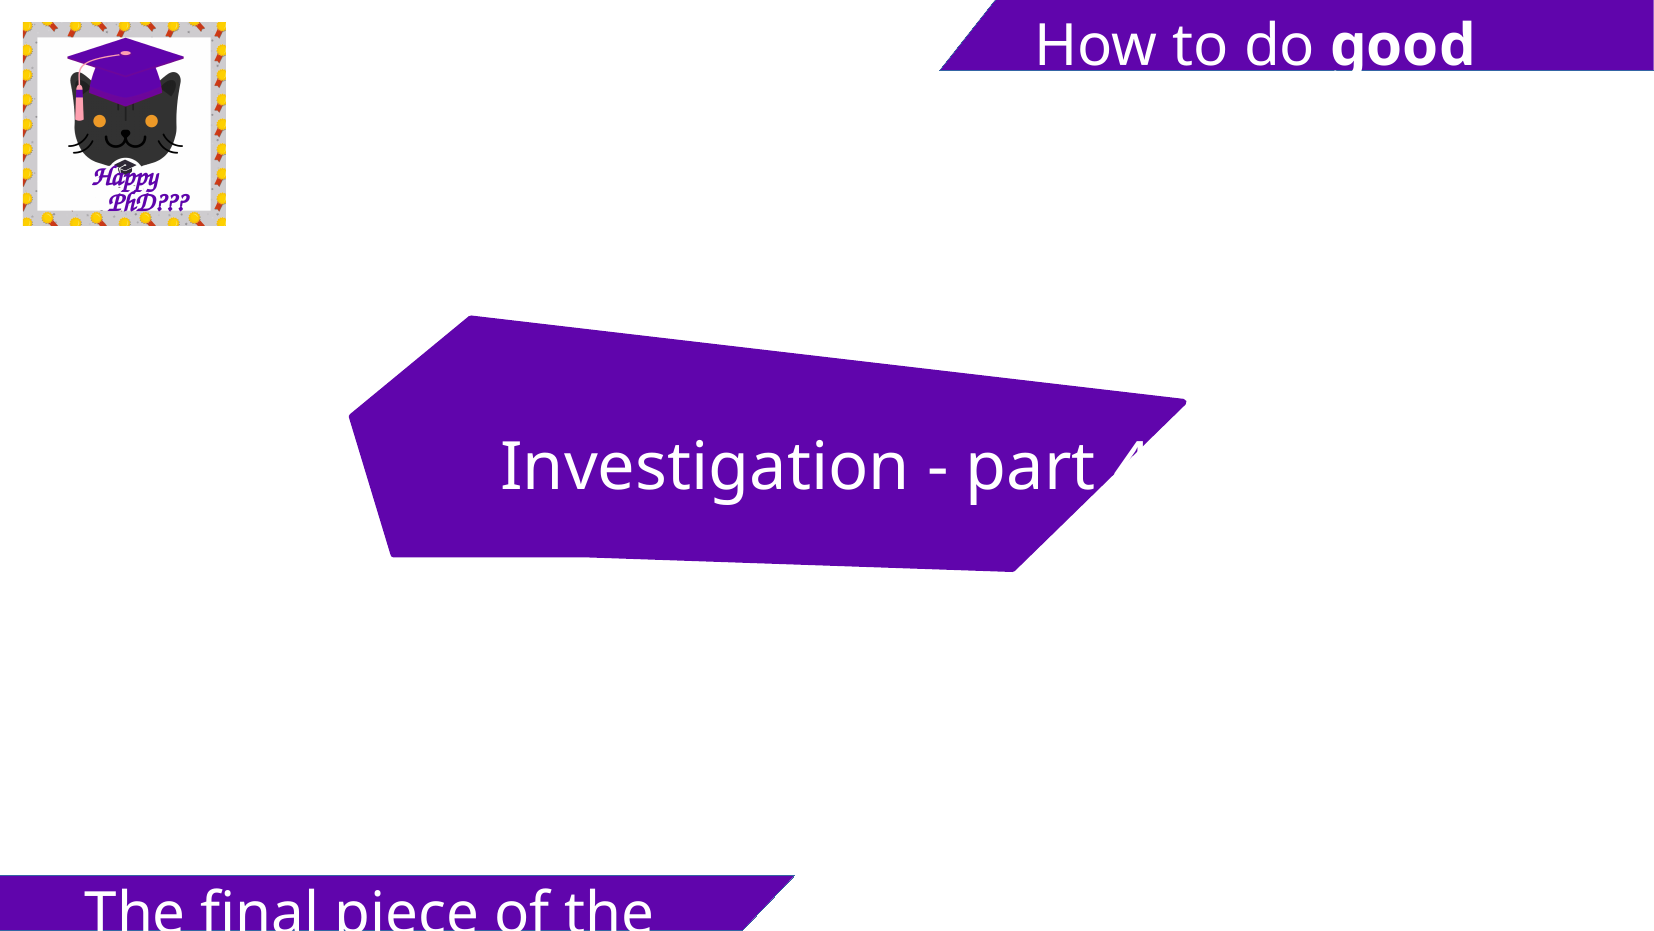

BUT...
Investigation - part 4
The final piece of the puzzle